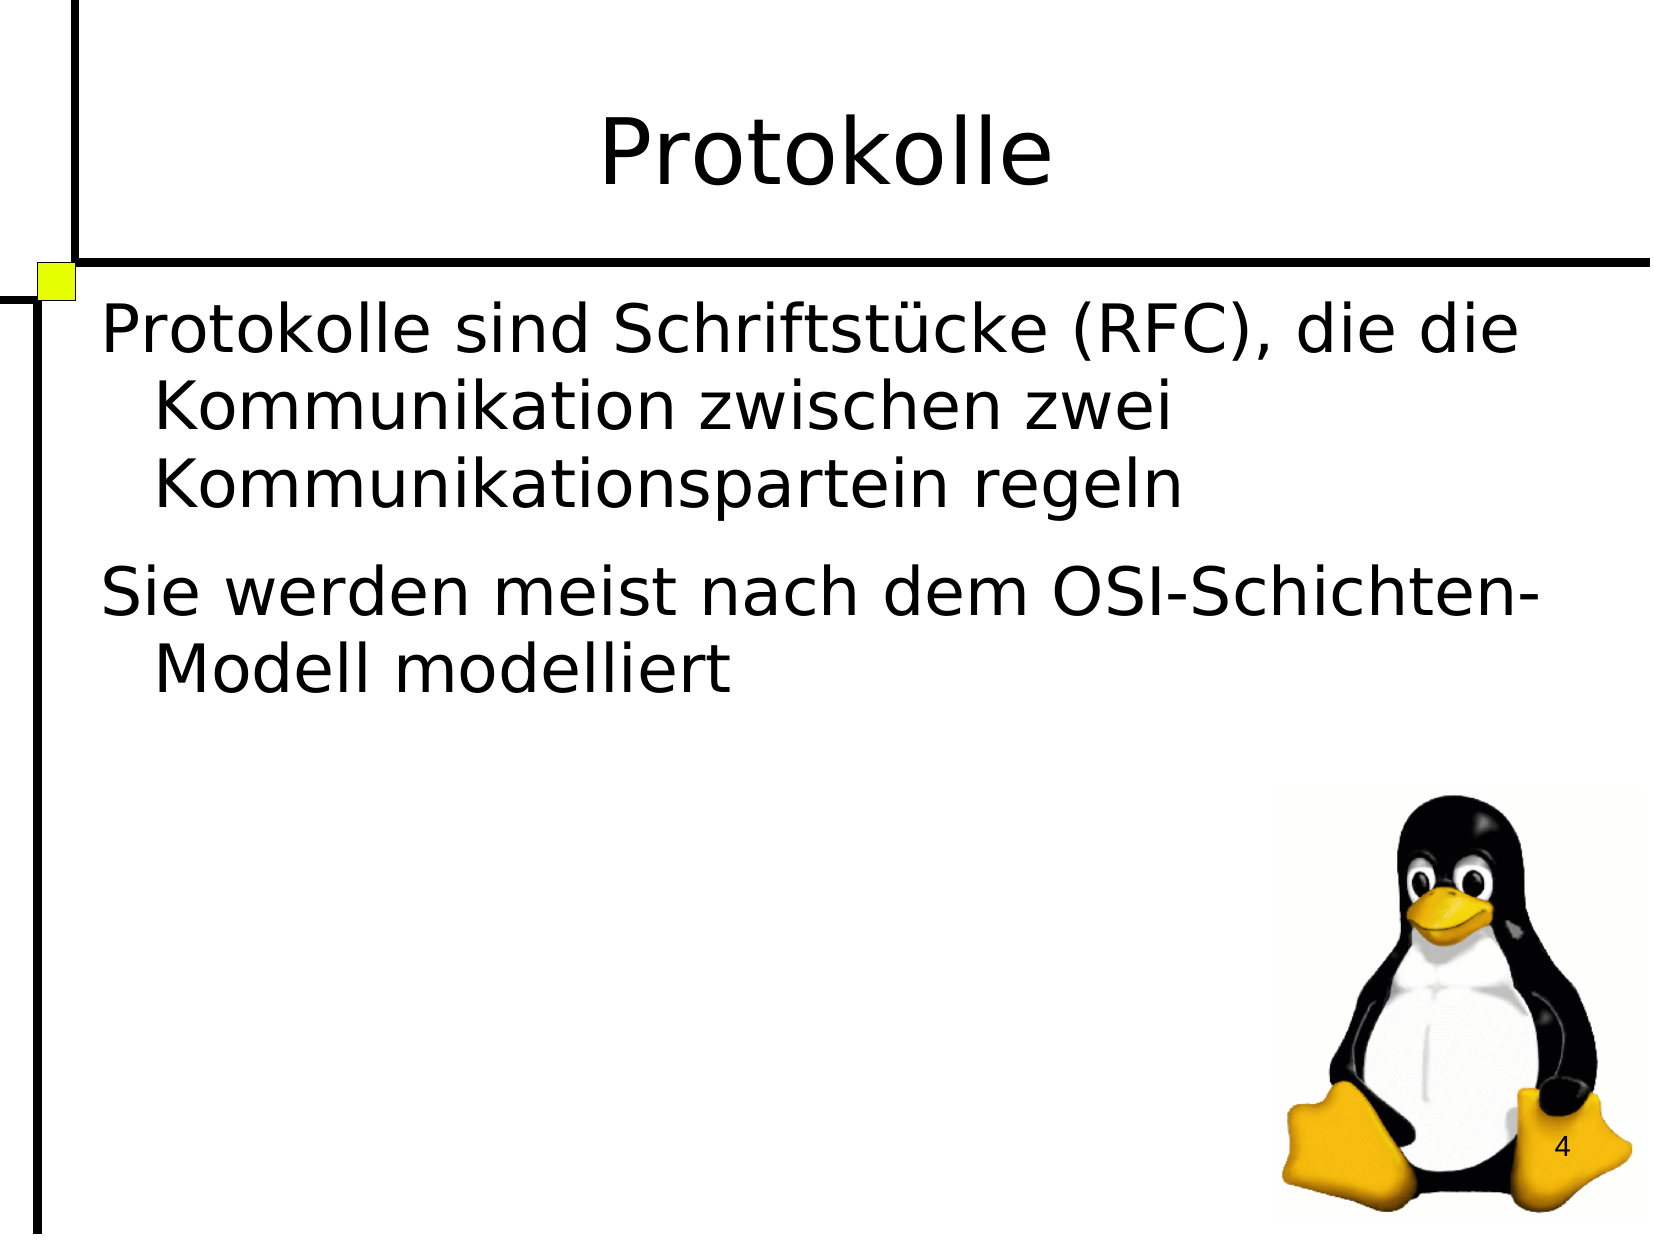

# Protokolle
Protokolle sind Schriftstücke (RFC), die die Kommunikation zwischen zwei Kommunikationspartein regeln
Sie werden meist nach dem OSI-Schichten-Modell modelliert
4